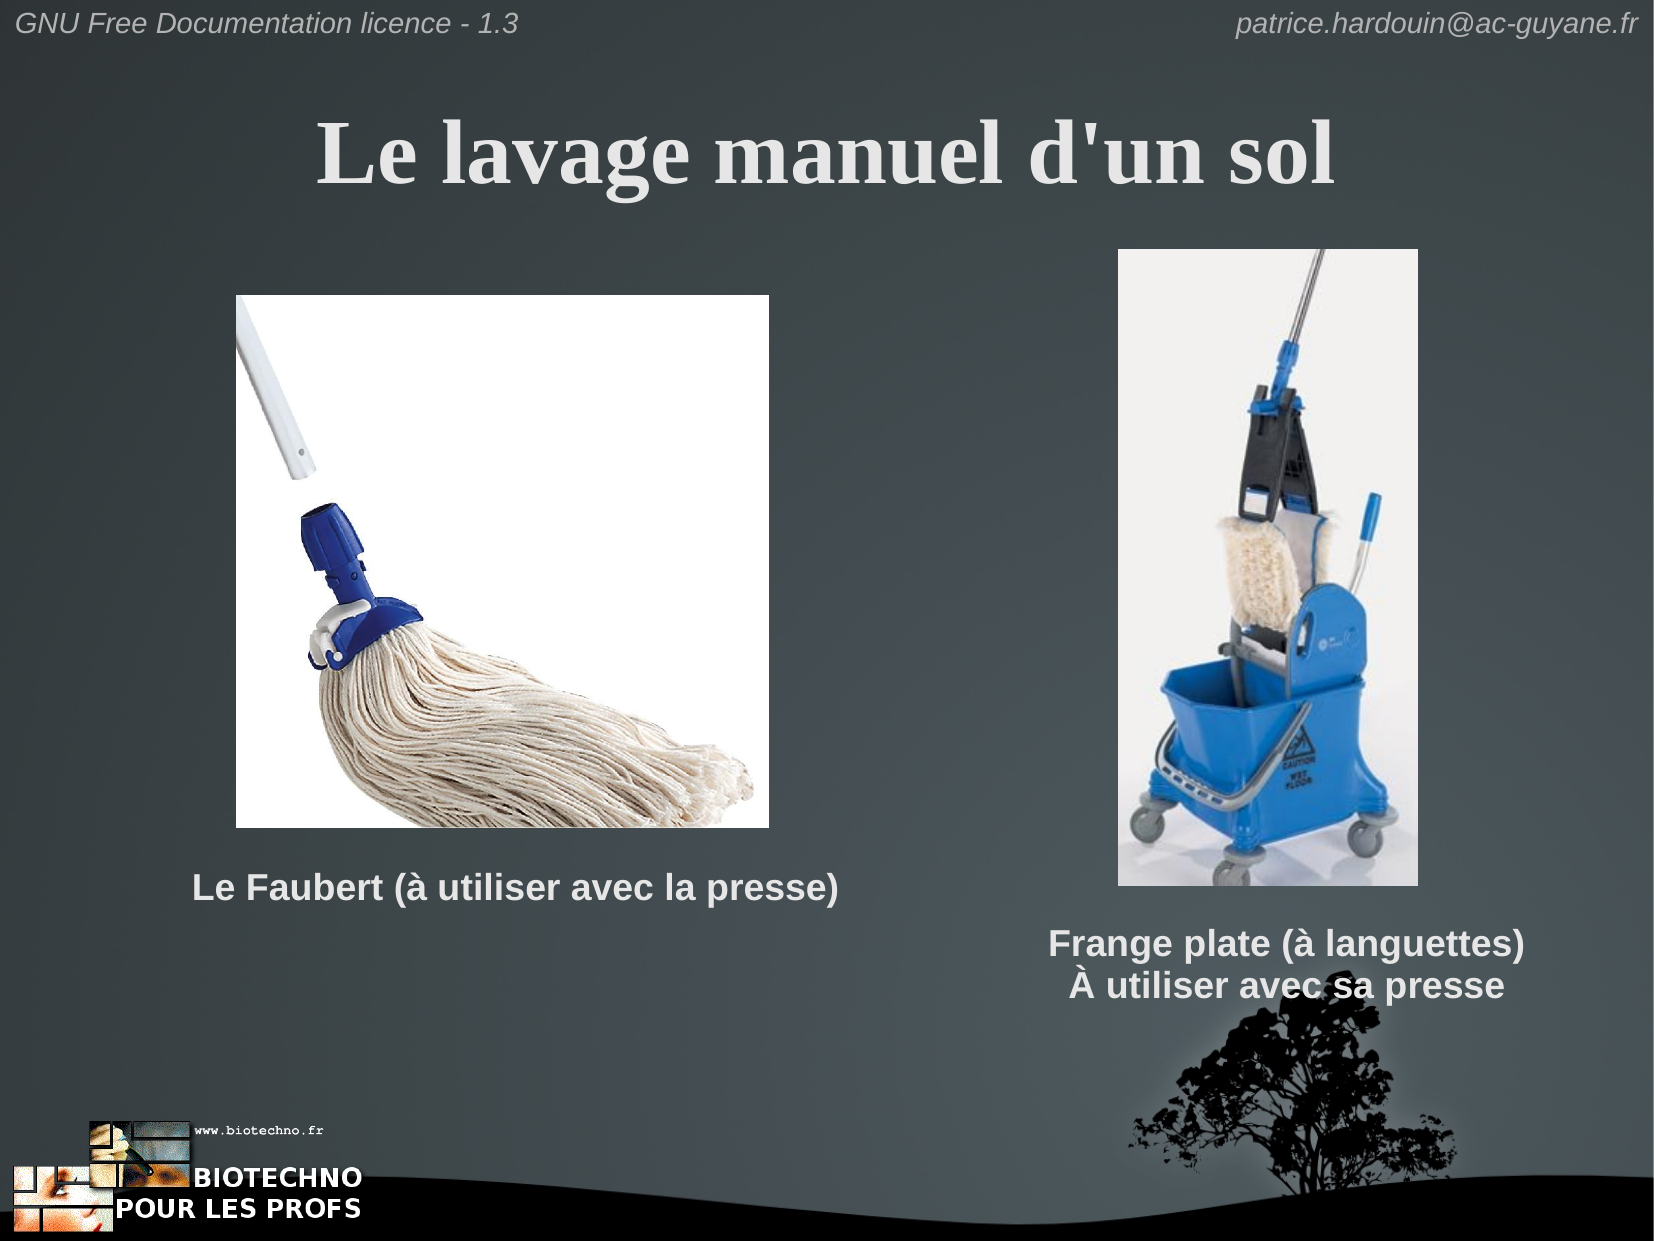

# Le lavage manuel d'un sol
Le Faubert (à utiliser avec la presse)
Frange plate (à languettes)
À utiliser avec sa presse